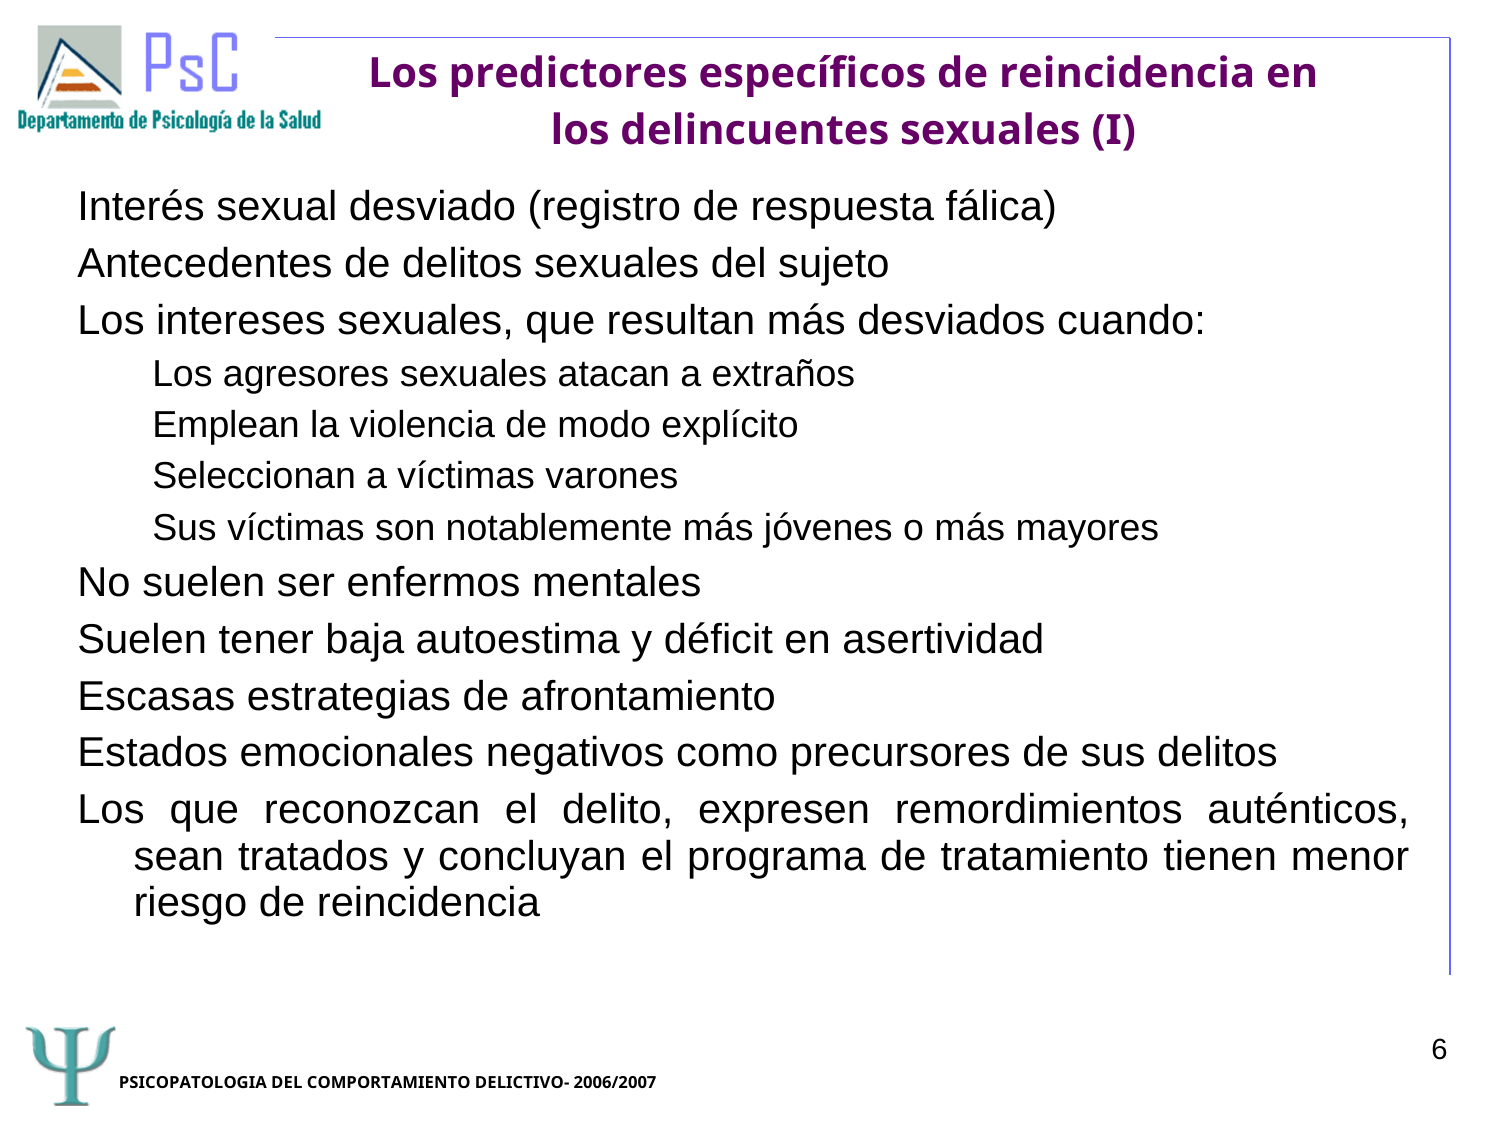

# Los predictores específicos de reincidencia en los delincuentes sexuales (I)
Interés sexual desviado (registro de respuesta fálica)
Antecedentes de delitos sexuales del sujeto
Los intereses sexuales, que resultan más desviados cuando:
Los agresores sexuales atacan a extraños
Emplean la violencia de modo explícito
Seleccionan a víctimas varones
Sus víctimas son notablemente más jóvenes o más mayores
No suelen ser enfermos mentales
Suelen tener baja autoestima y déficit en asertividad
Escasas estrategias de afrontamiento
Estados emocionales negativos como precursores de sus delitos
Los que reconozcan el delito, expresen remordimientos auténticos, sean tratados y concluyan el programa de tratamiento tienen menor riesgo de reincidencia
6